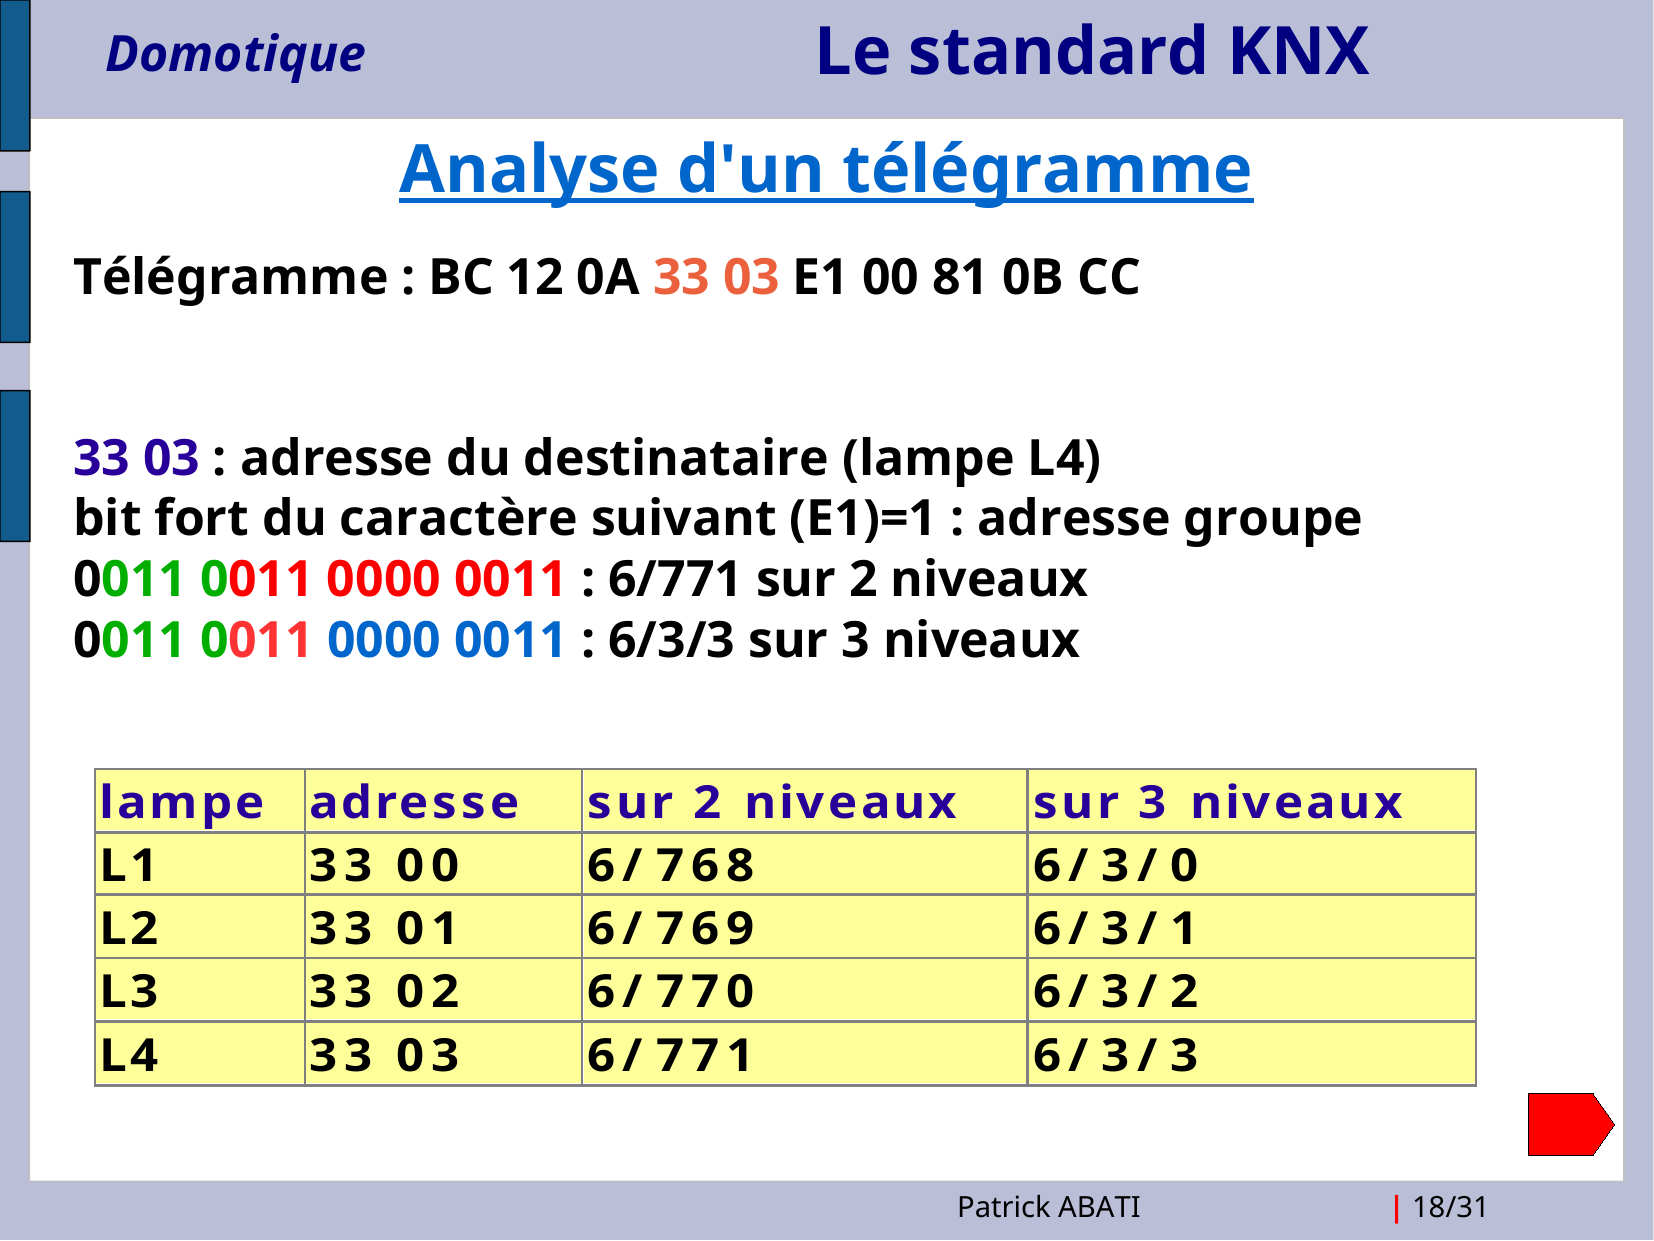

Analyse d'un télégramme
Télégramme : BC 12 0A 33 03 E1 00 81 0B CC
33 03 : adresse du destinataire (lampe L4)
bit fort du caractère suivant (E1)=1 : adresse groupe
0011 0011 0000 0011 : 6/771 sur 2 niveaux
0011 0011 0000 0011 : 6/3/3 sur 3 niveaux